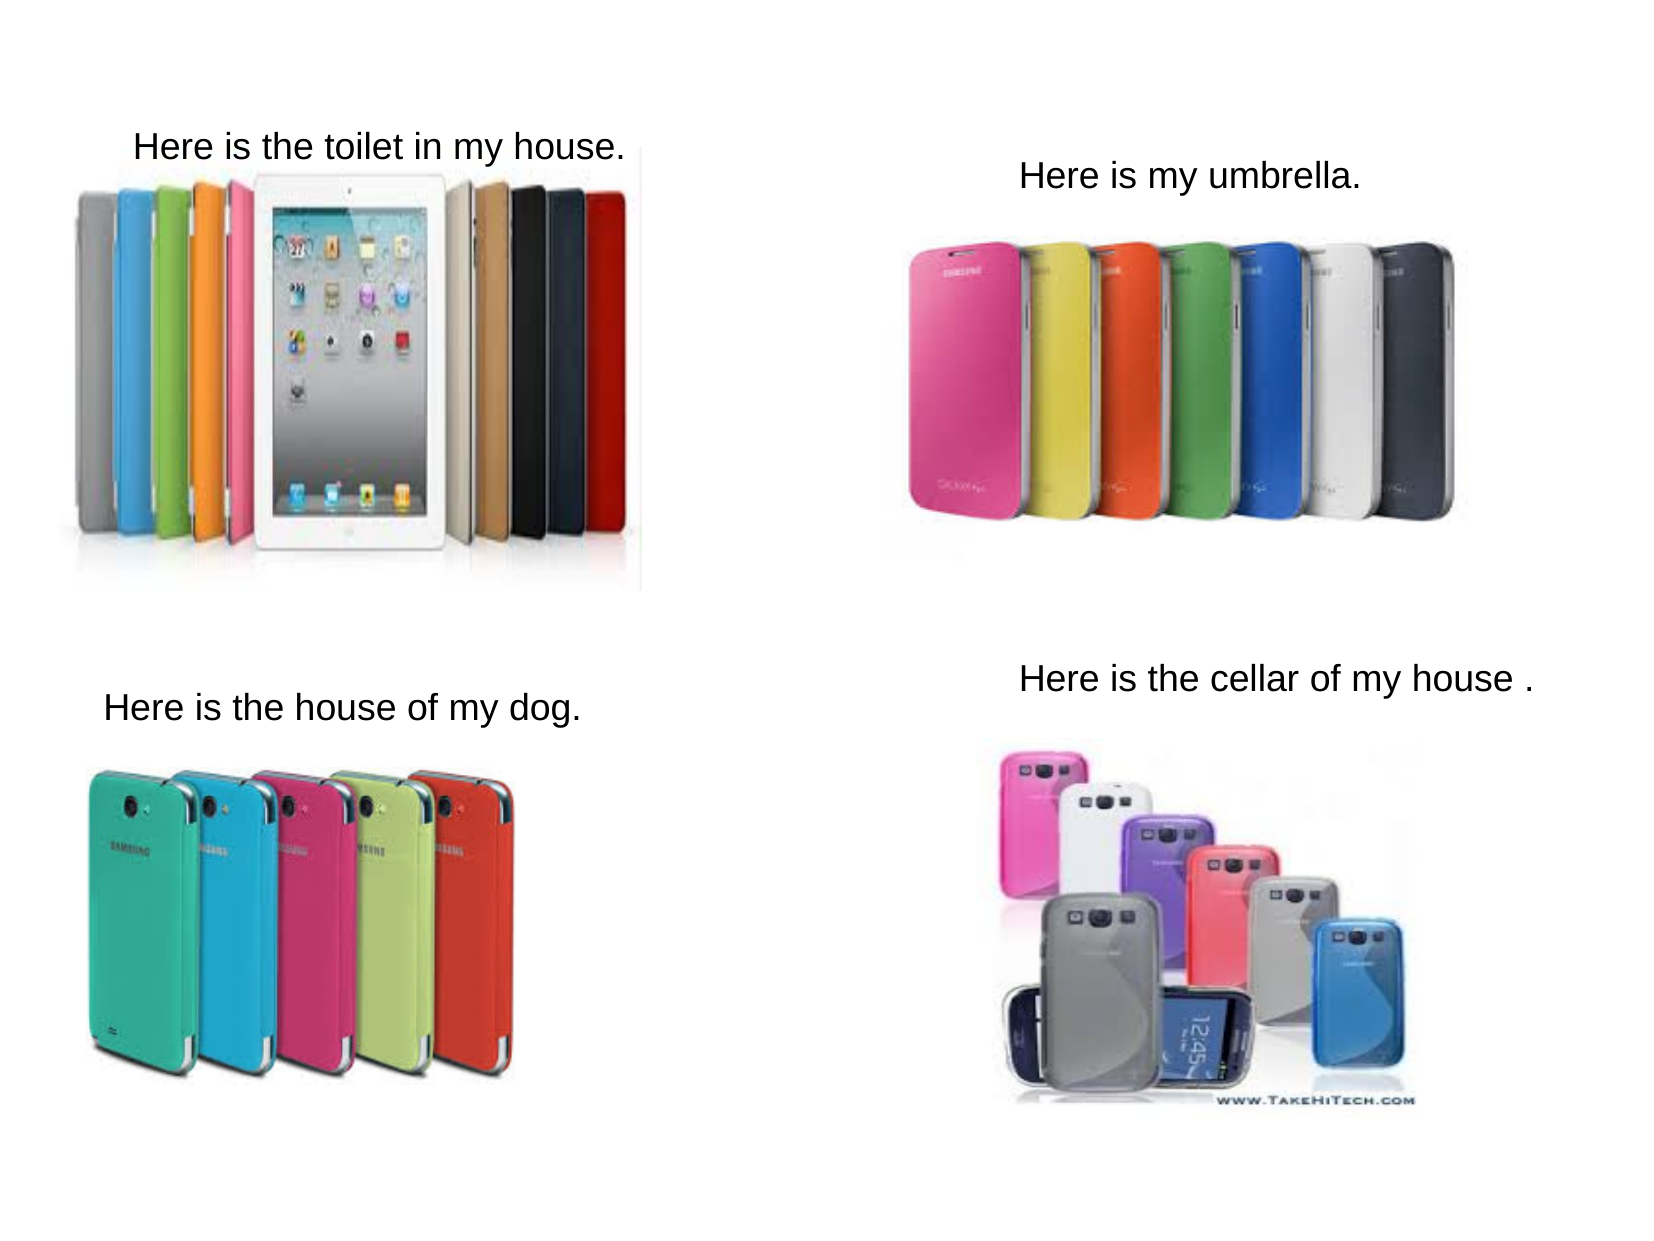

Here is the toilet in my house.
Here is my umbrella.
Here is the cellar of my house .
Here is the house of my dog.